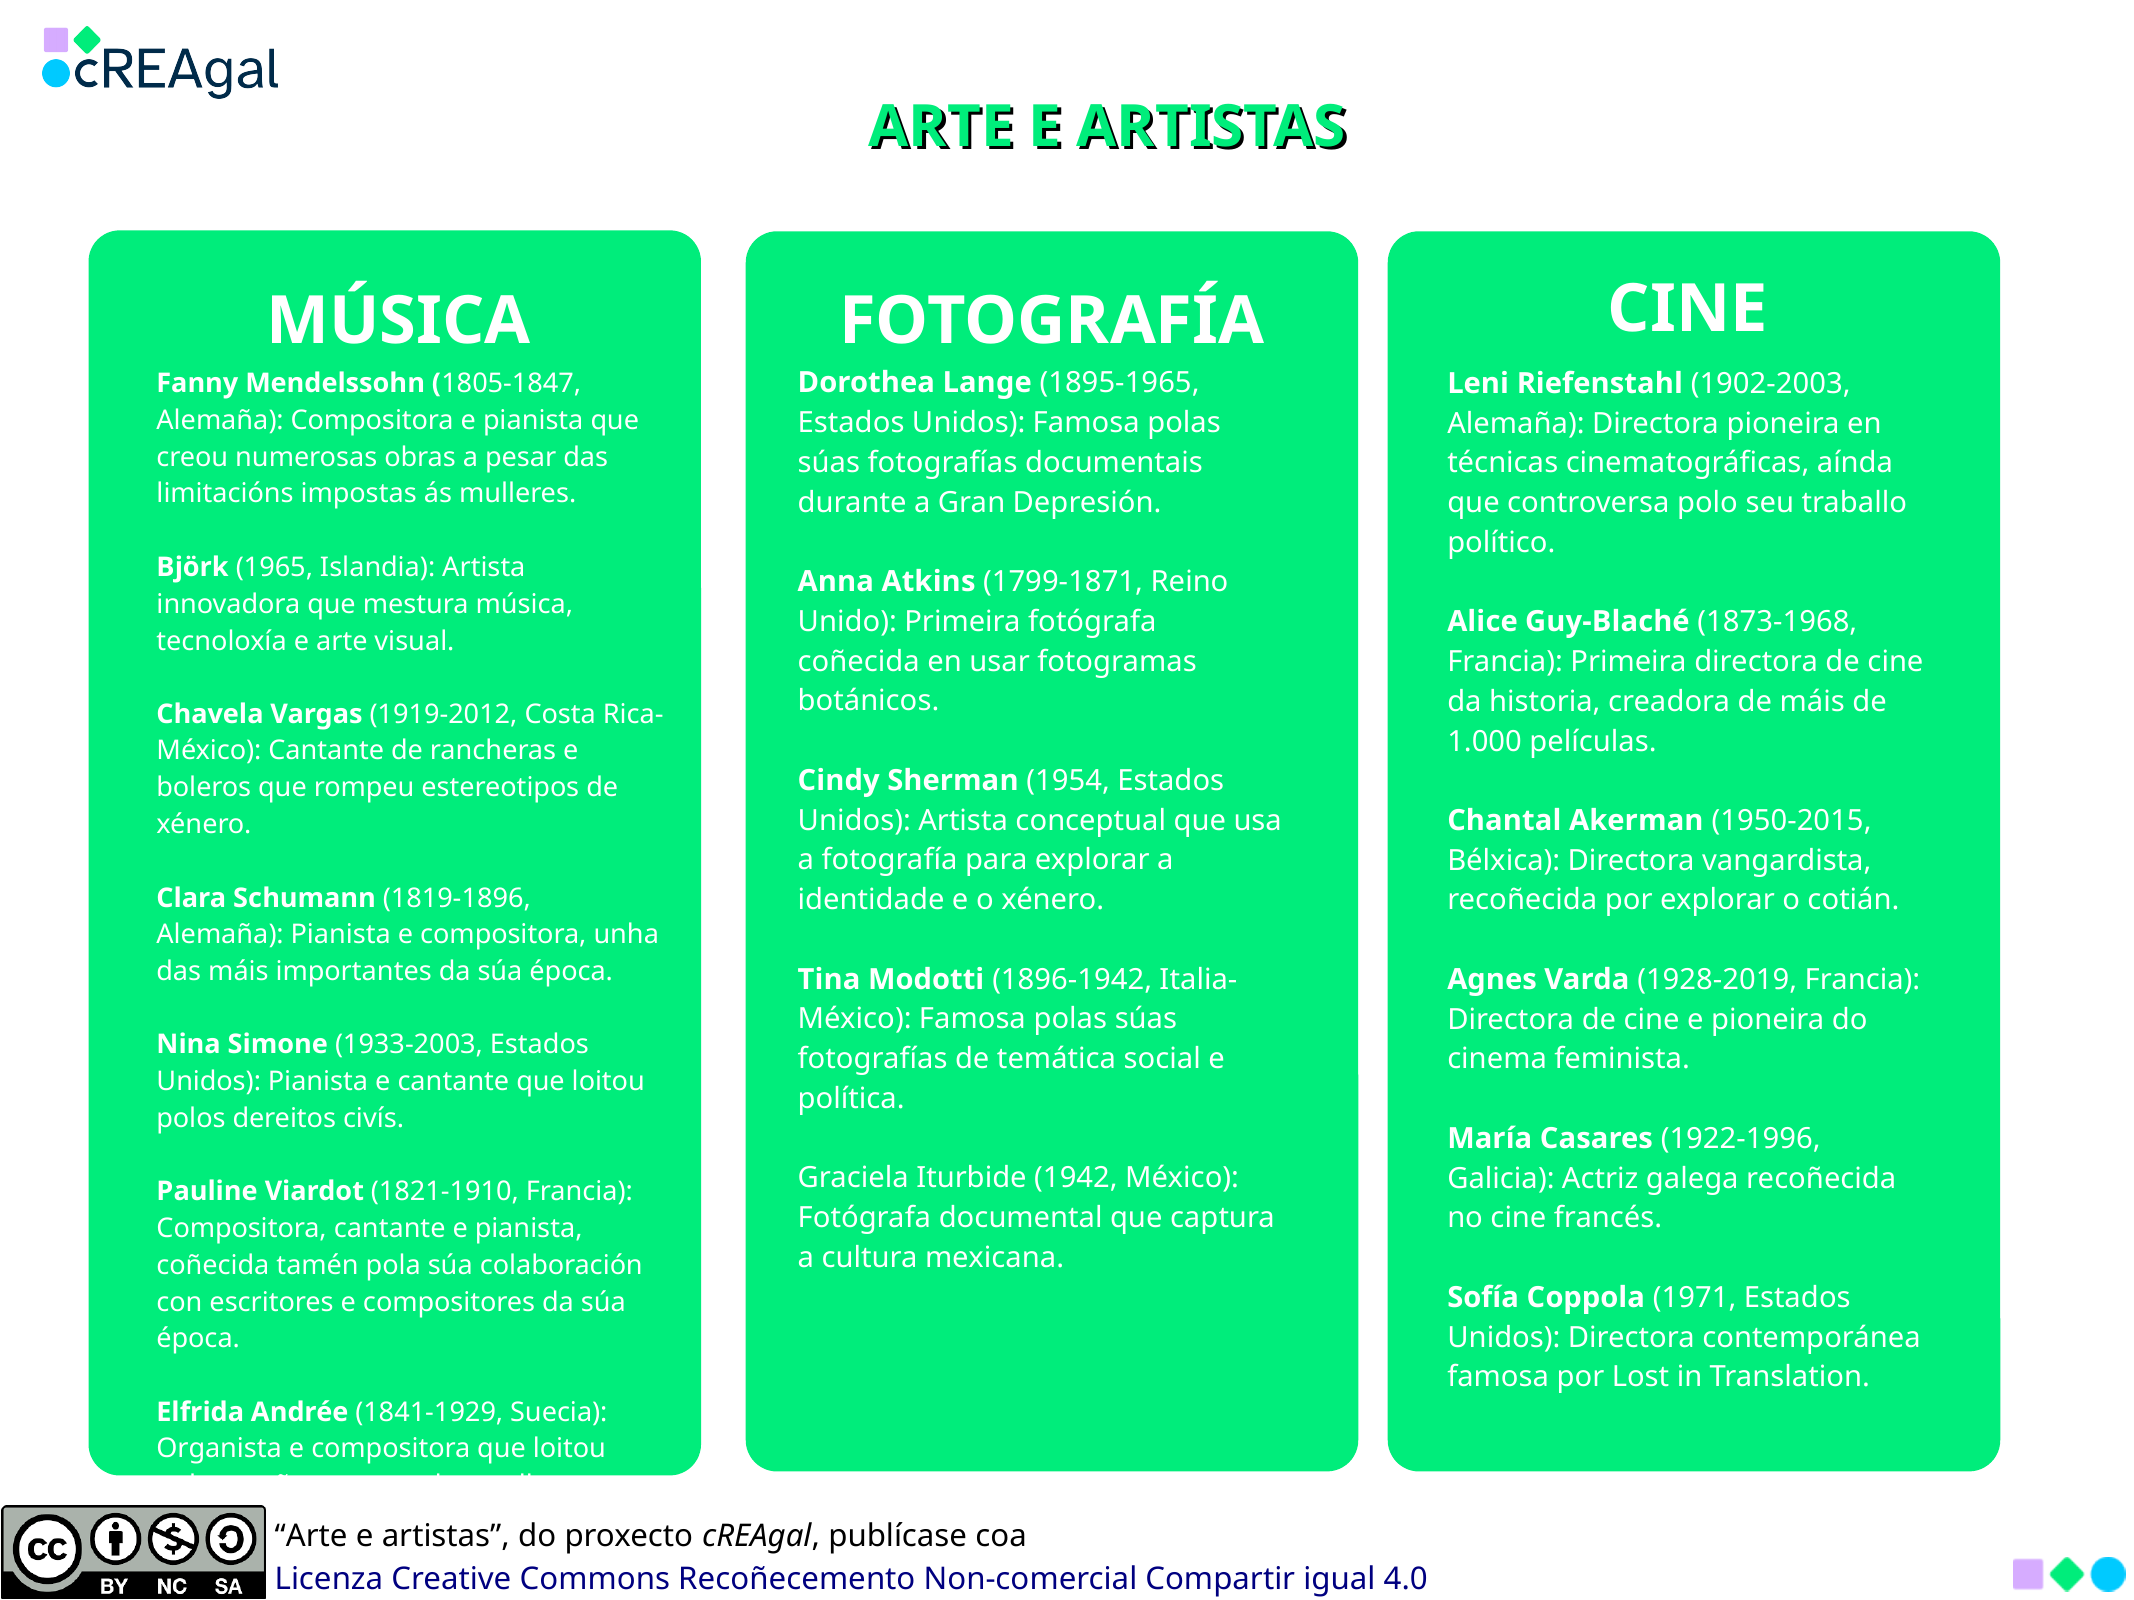

ARTE E ARTISTAS
CINE
MÚSICA
FOTOGRAFÍA
Dorothea Lange (1895-1965, Estados Unidos): Famosa polas súas fotografías documentais durante a Gran Depresión.
Anna Atkins (1799-1871, Reino Unido): Primeira fotógrafa coñecida en usar fotogramas botánicos.
Cindy Sherman (1954, Estados Unidos): Artista conceptual que usa a fotografía para explorar a identidade e o xénero.
Tina Modotti (1896-1942, Italia-México): Famosa polas súas fotografías de temática social e política.
Graciela Iturbide (1942, México): Fotógrafa documental que captura a cultura mexicana.
Leni Riefenstahl (1902-2003, Alemaña): Directora pioneira en técnicas cinematográficas, aínda que controversa polo seu traballo político.
Alice Guy-Blaché (1873-1968, Francia): Primeira directora de cine da historia, creadora de máis de 1.000 películas.
Chantal Akerman (1950-2015, Bélxica): Directora vangardista, recoñecida por explorar o cotián.
Agnes Varda (1928-2019, Francia): Directora de cine e pioneira do cinema feminista.
María Casares (1922-1996, Galicia): Actriz galega recoñecida no cine francés.
Sofía Coppola (1971, Estados Unidos): Directora contemporánea famosa por Lost in Translation.
Fanny Mendelssohn (1805-1847, Alemaña): Compositora e pianista que creou numerosas obras a pesar das limitacións impostas ás mulleres.
Björk (1965, Islandia): Artista innovadora que mestura música, tecnoloxía e arte visual.
Chavela Vargas (1919-2012, Costa Rica-México): Cantante de rancheras e boleros que rompeu estereotipos de xénero.
Clara Schumann (1819-1896, Alemaña): Pianista e compositora, unha das máis importantes da súa época.
Nina Simone (1933-2003, Estados Unidos): Pianista e cantante que loitou polos dereitos civís.
Pauline Viardot (1821-1910, Francia): Compositora, cantante e pianista, coñecida tamén pola súa colaboración con escritores e compositores da súa época.
Elfrida Andrée (1841-1929, Suecia): Organista e compositora que loitou polo recoñecemento das mulleres na música, pioneira no uso do órgano en concertos.
“Arte e artistas”, do proxecto cREAgal, publícase coa Licenza Creative Commons Recoñecemento Non-comercial Compartir igual 4.0